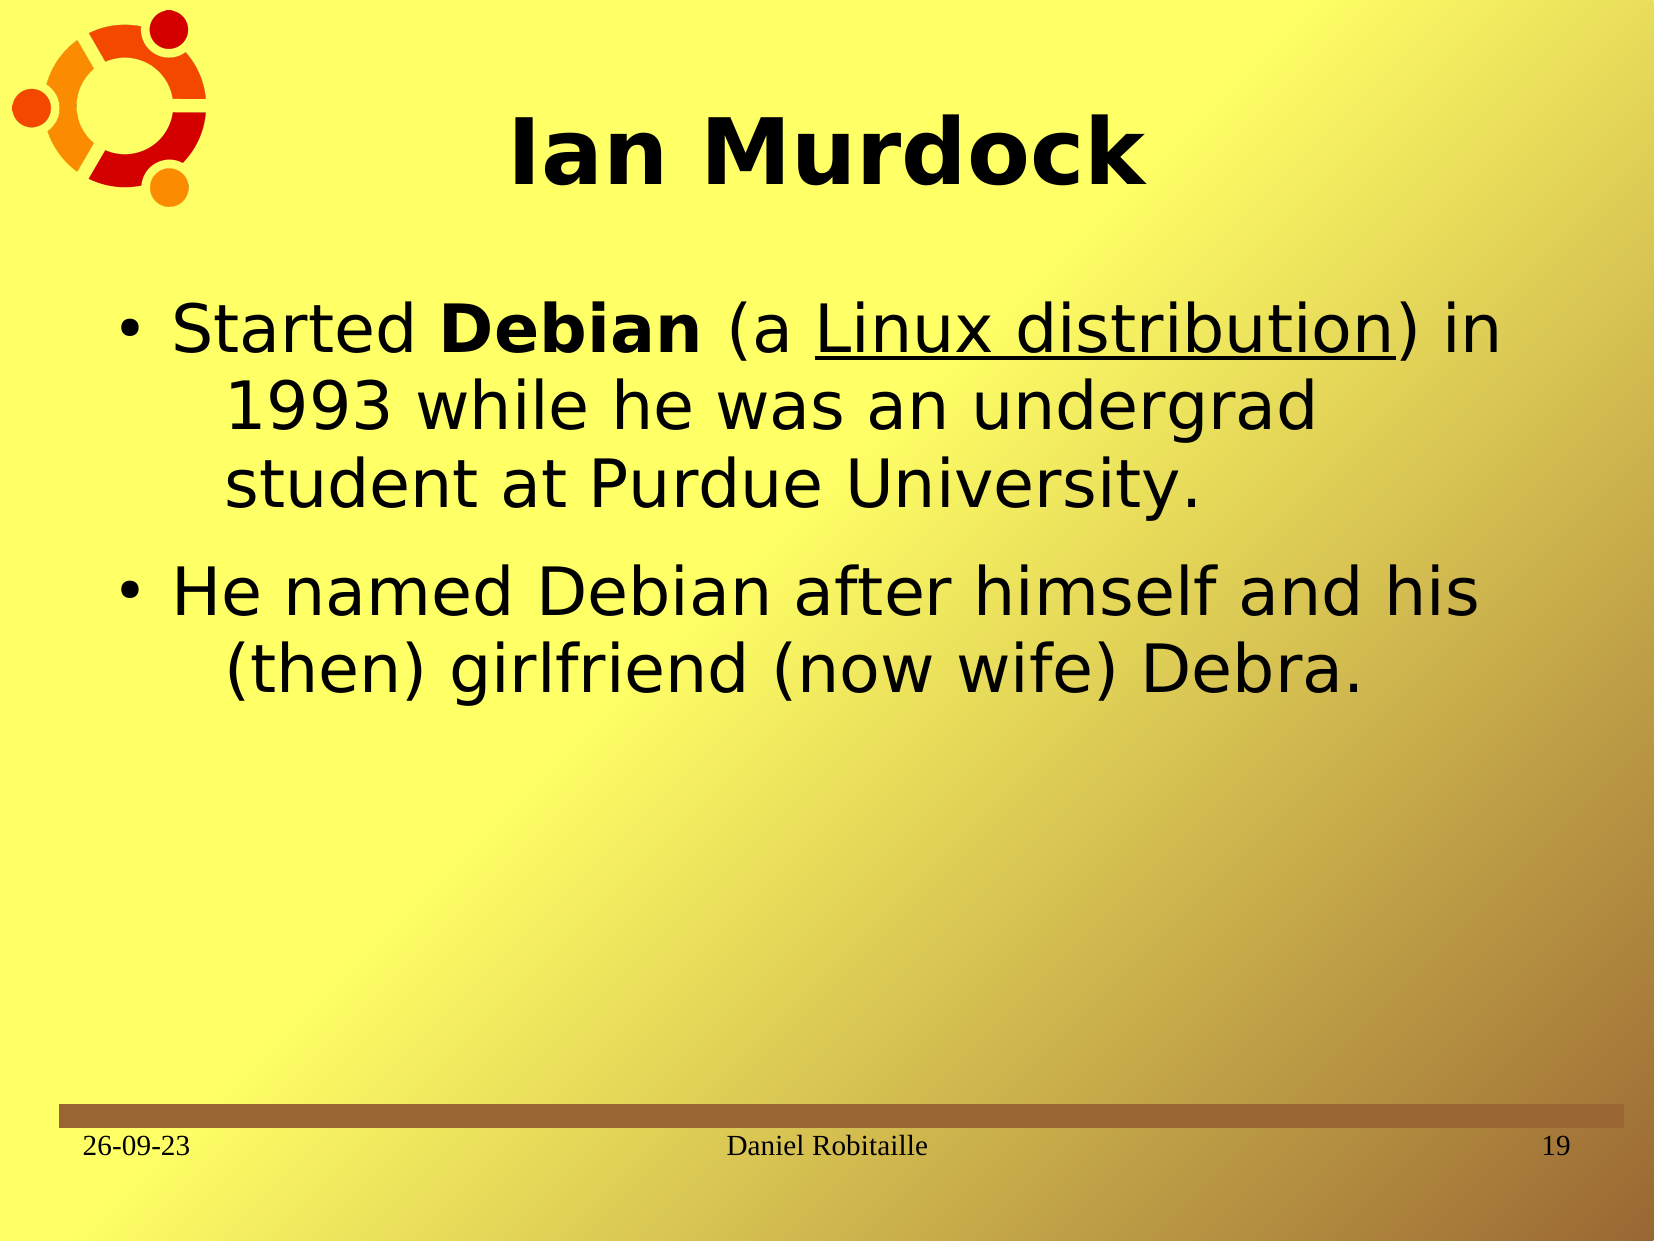

# Ian Murdock
Started Debian (a Linux distribution) in 1993 while he was an undergrad student at Purdue University.
He named Debian after himself and his (then) girlfriend (now wife) Debra.
Daniel Robitaille
19